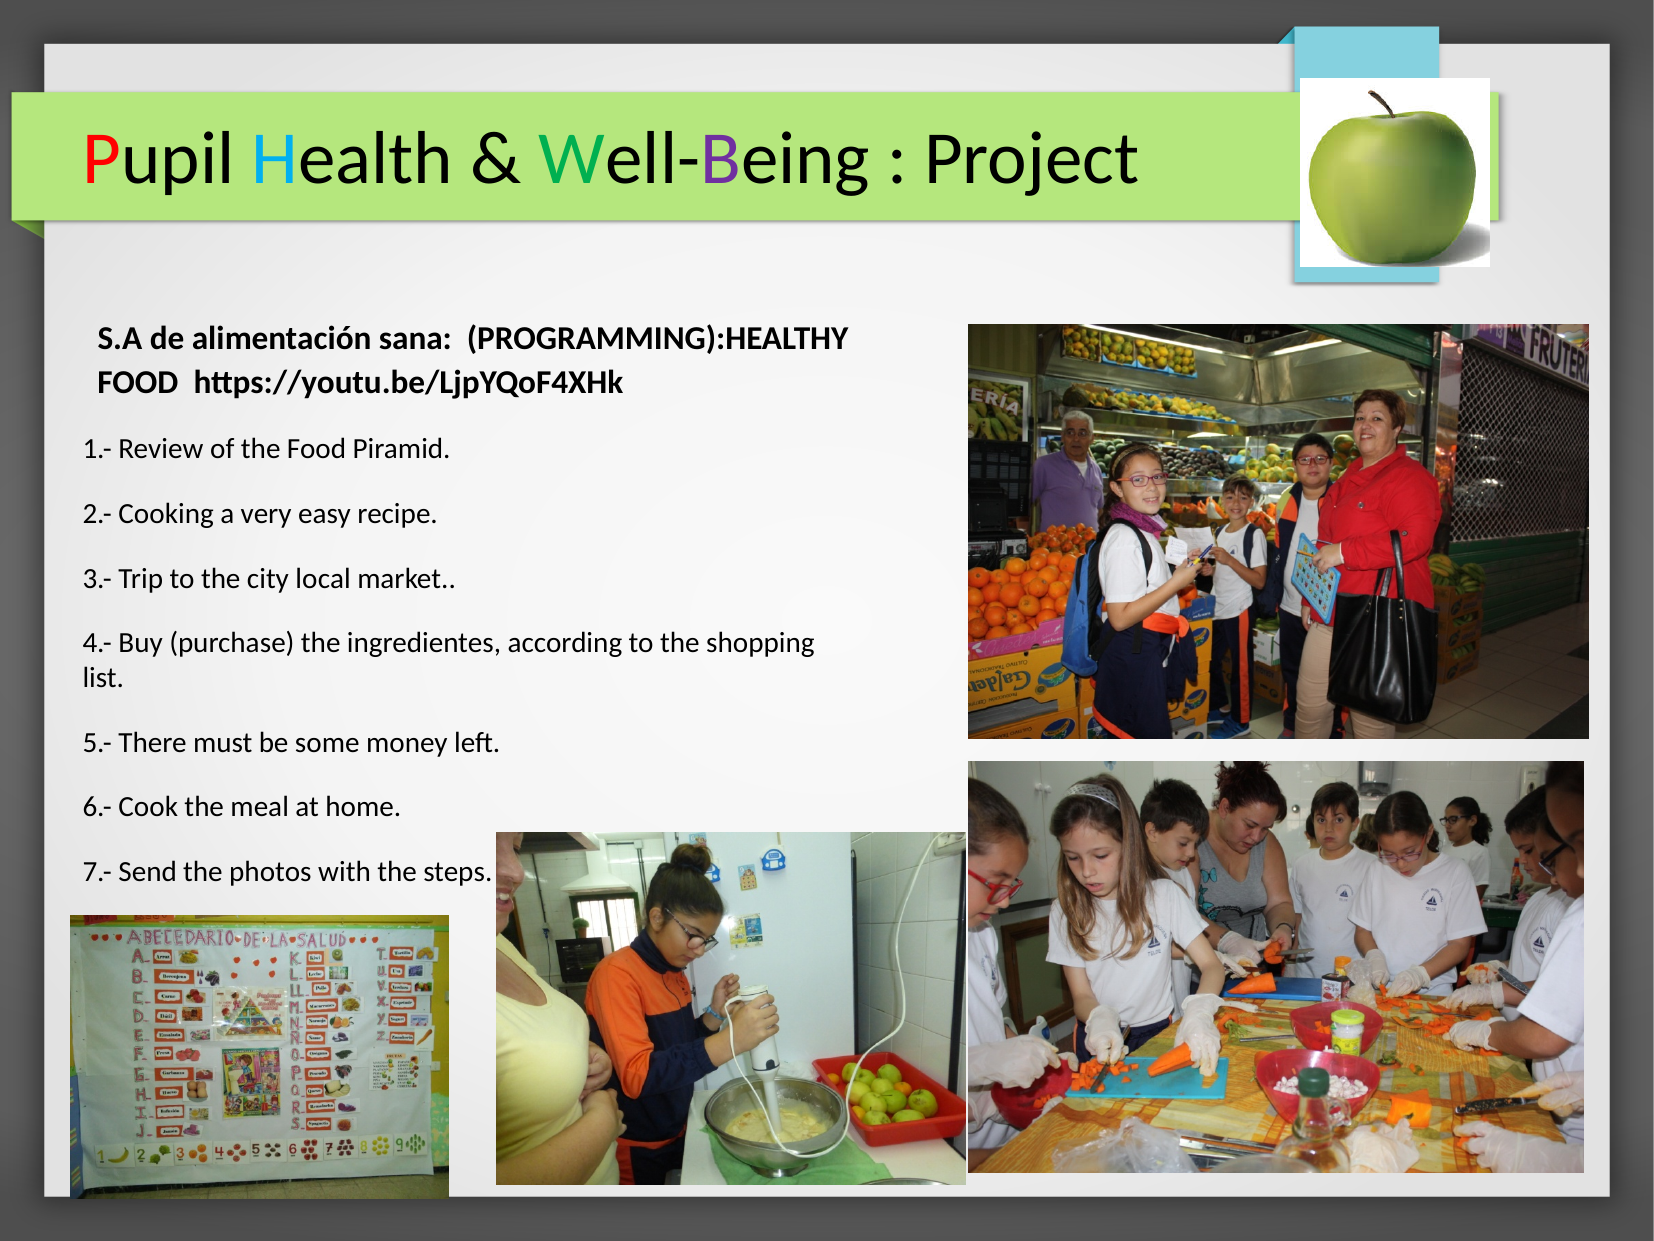

# Pupil Health & Well-Being : Project
 S.A de alimentación sana: (PROGRAMMING):HEALTHY FOOD https://youtu.be/LjpYQoF4XHk
1.- Review of the Food Piramid.
2.- Cooking a very easy recipe.
3.- Trip to the city local market..
4.- Buy (purchase) the ingredientes, according to the shopping list.
5.- There must be some money left.
6.- Cook the meal at home.
7.- Send the photos with the steps.
8.- Análisis de la receta.